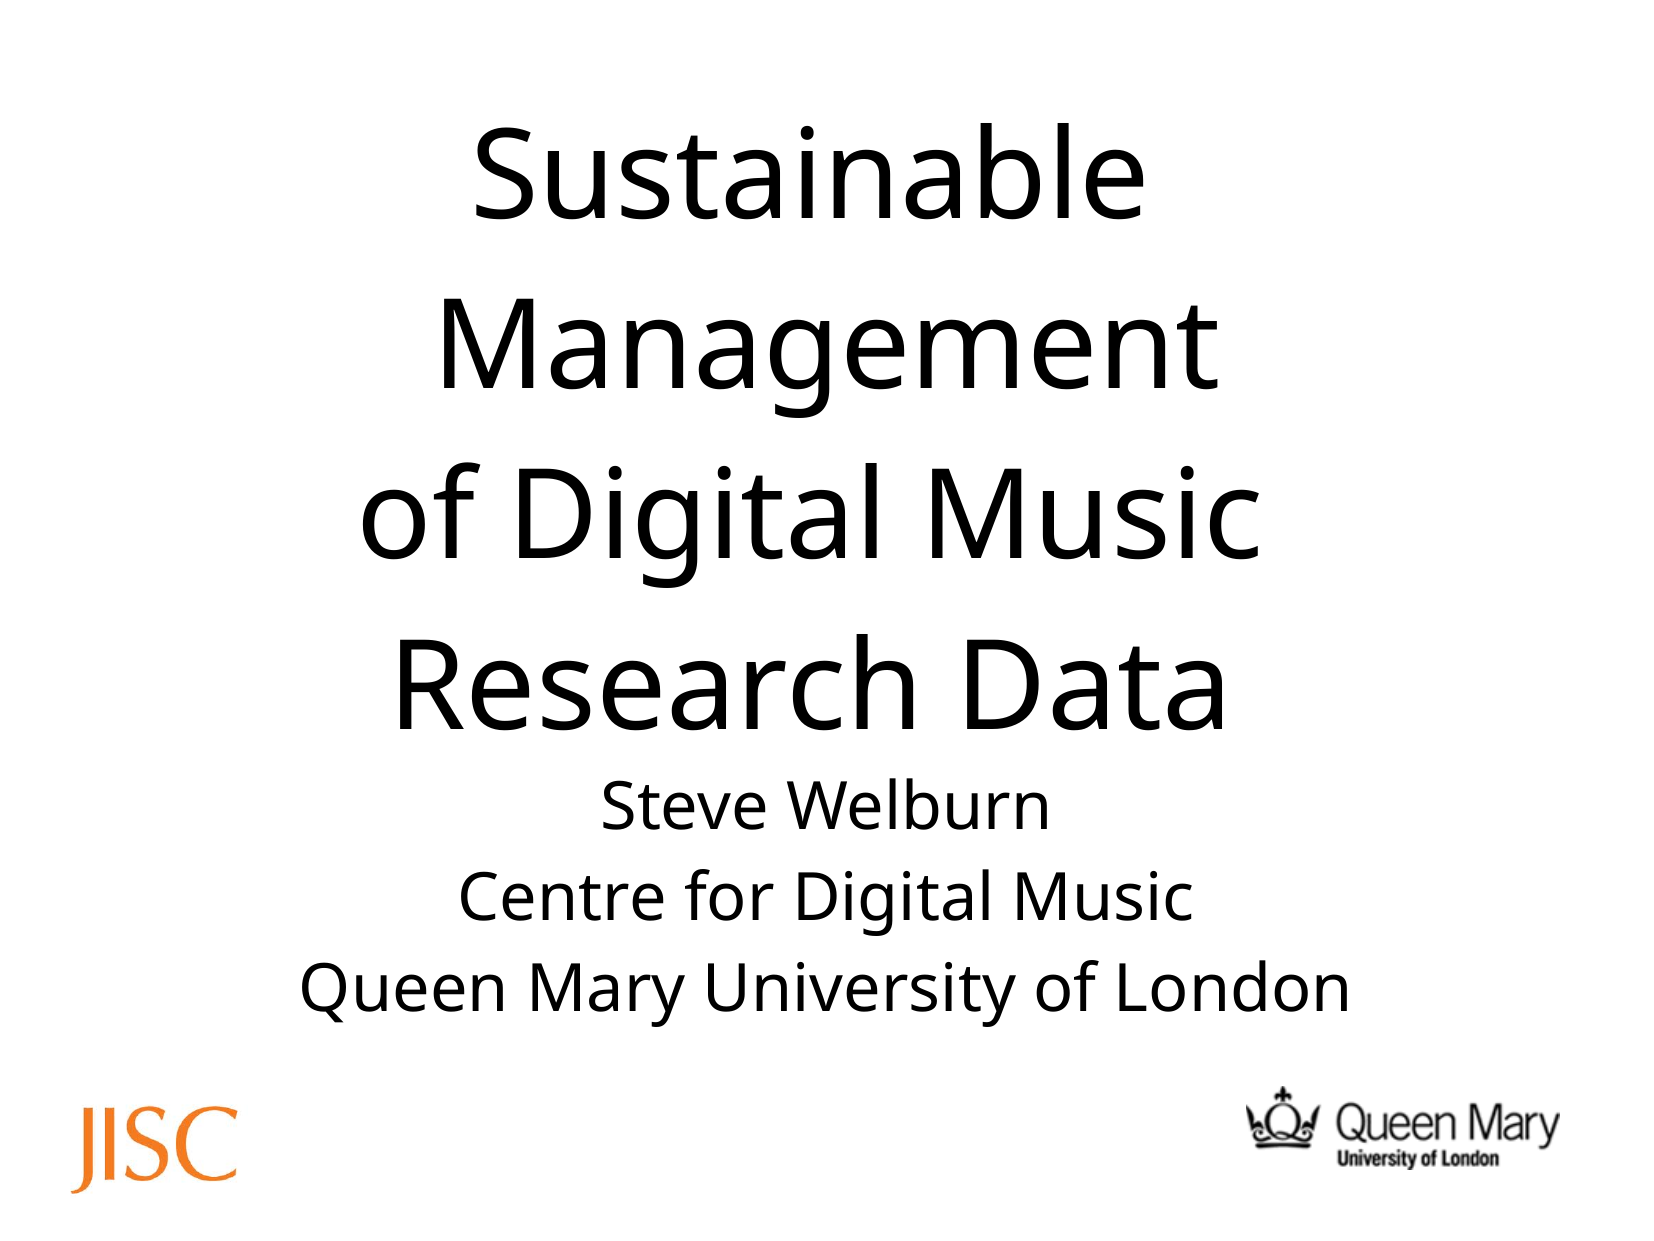

# Sustainable Management of Digital Music Research Data
Steve Welburn
Centre for Digital Music
Queen Mary University of London